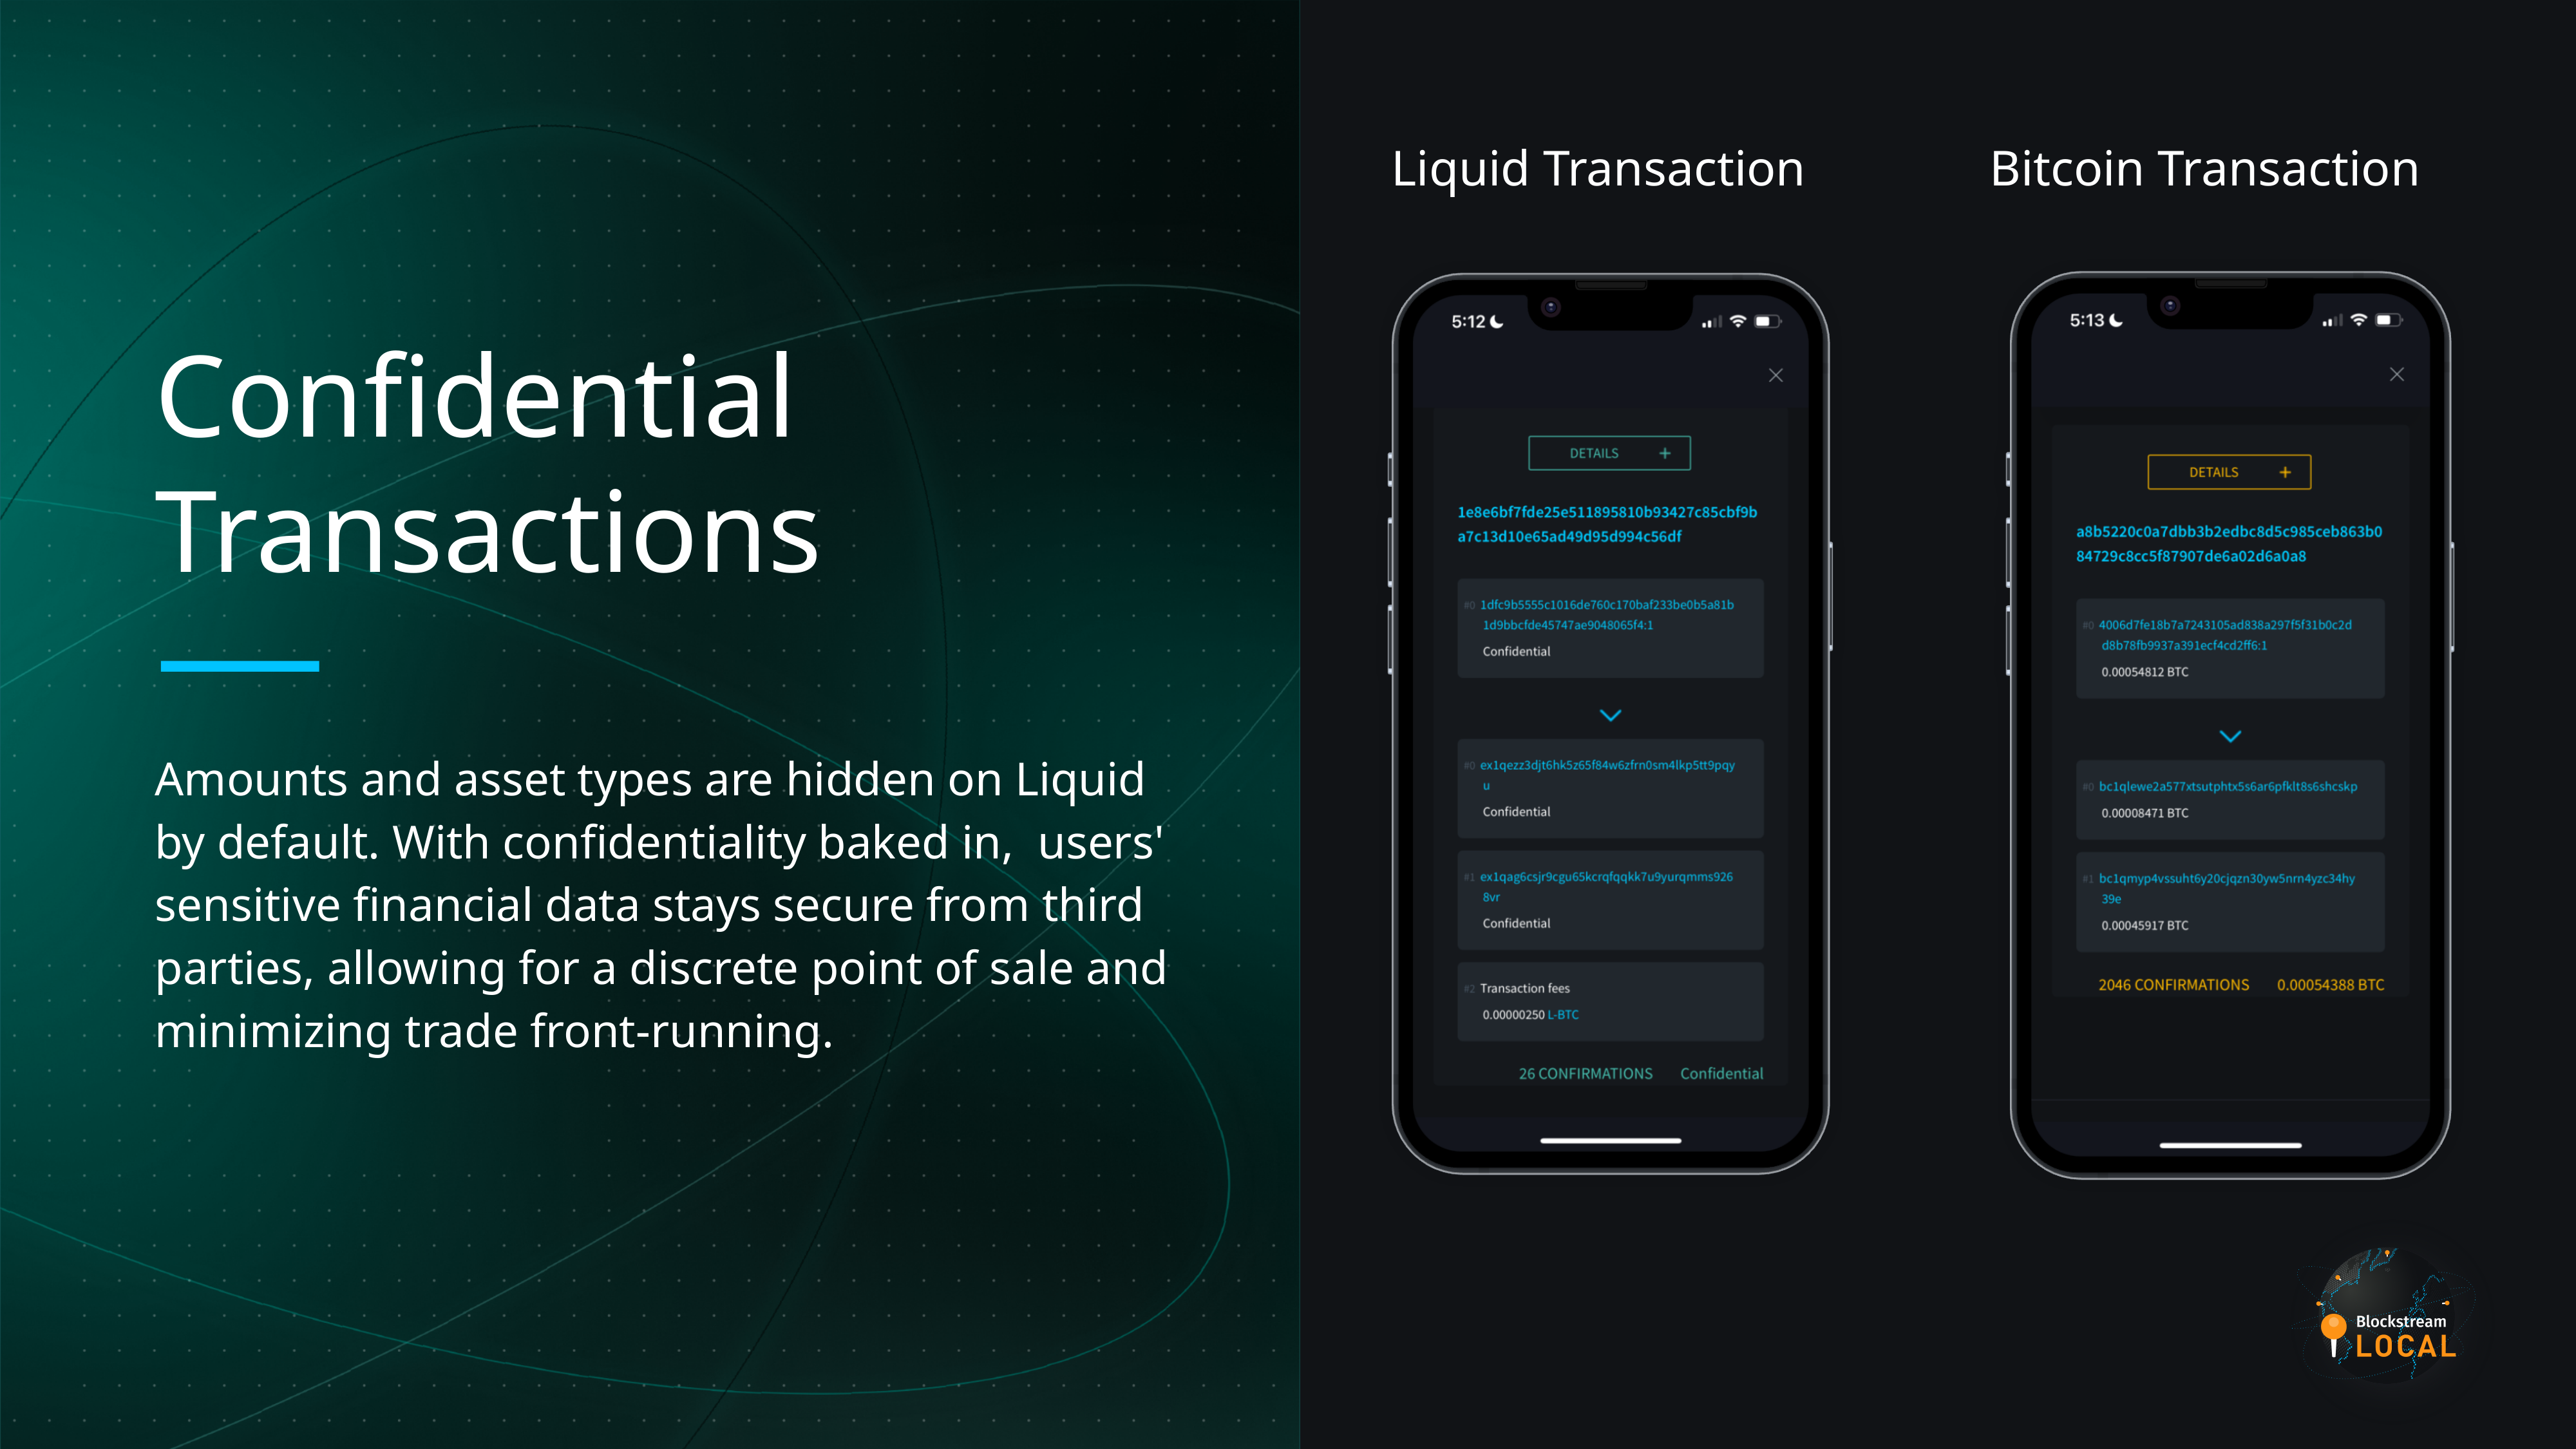

Liquid Transaction
Bitcoin Transaction
Confidential Transactions
Amounts and asset types are hidden on Liquid by default. With confidentiality baked in, users' sensitive financial data stays secure from third parties, allowing for a discrete point of sale and minimizing trade front-running.